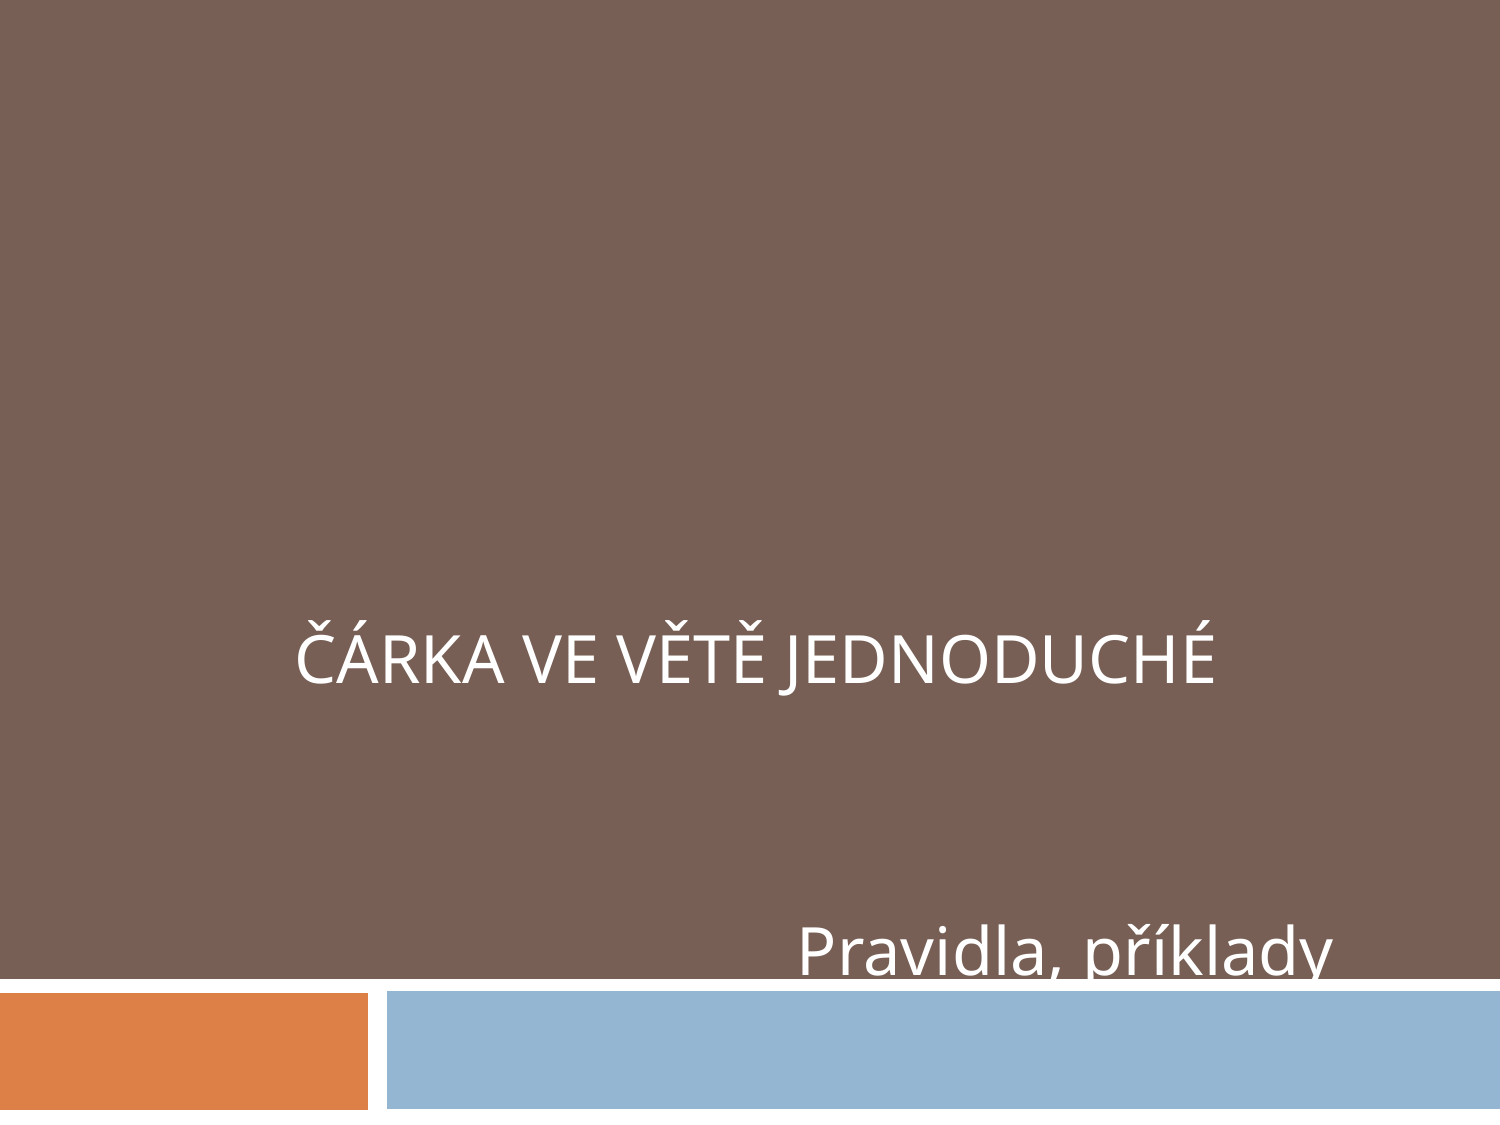

# Pravidla, příklady
ČÁRKA VE VĚTĚ JEDNODUCHÉ